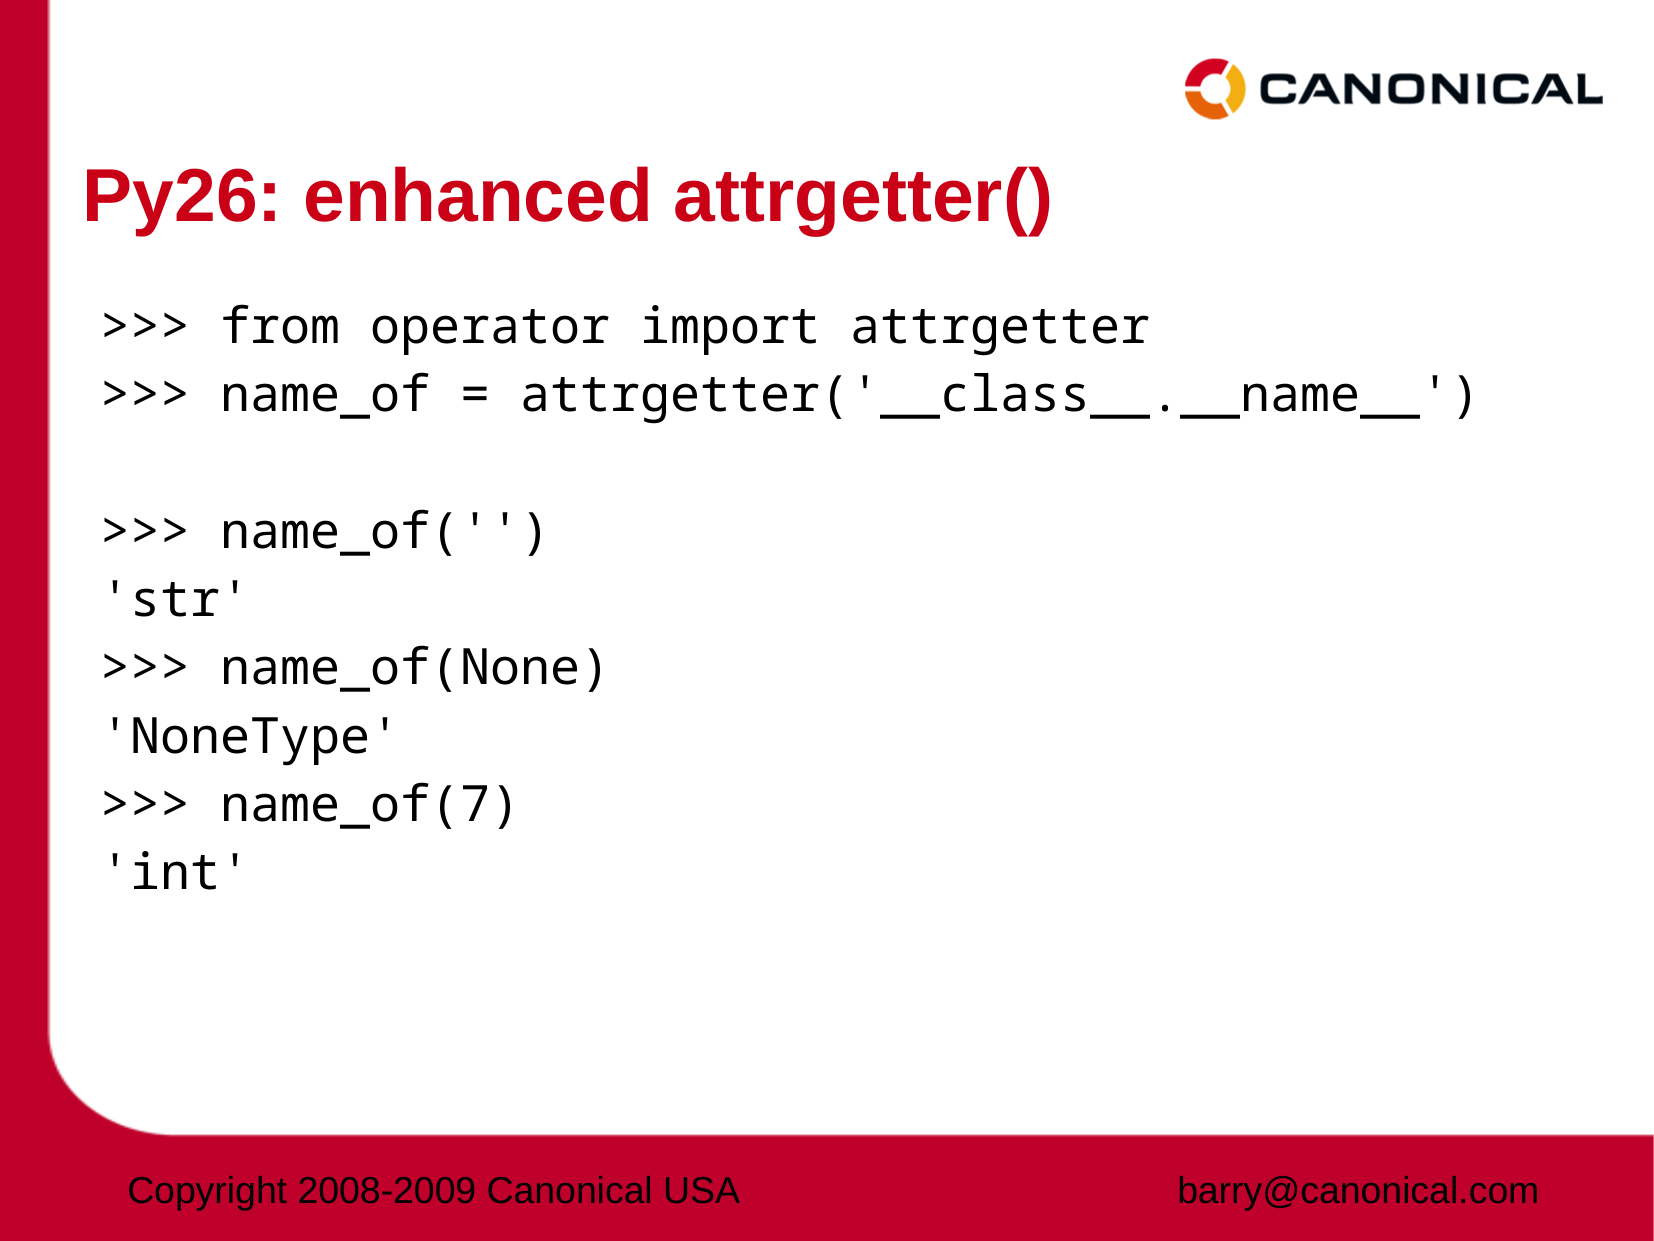

# Py26: enhanced attrgetter()
>>> from operator import attrgetter
>>> name_of = attrgetter('__class__.__name__')
>>> name_of('')
'str'
>>> name_of(None)
'NoneType'
>>> name_of(7)
'int'